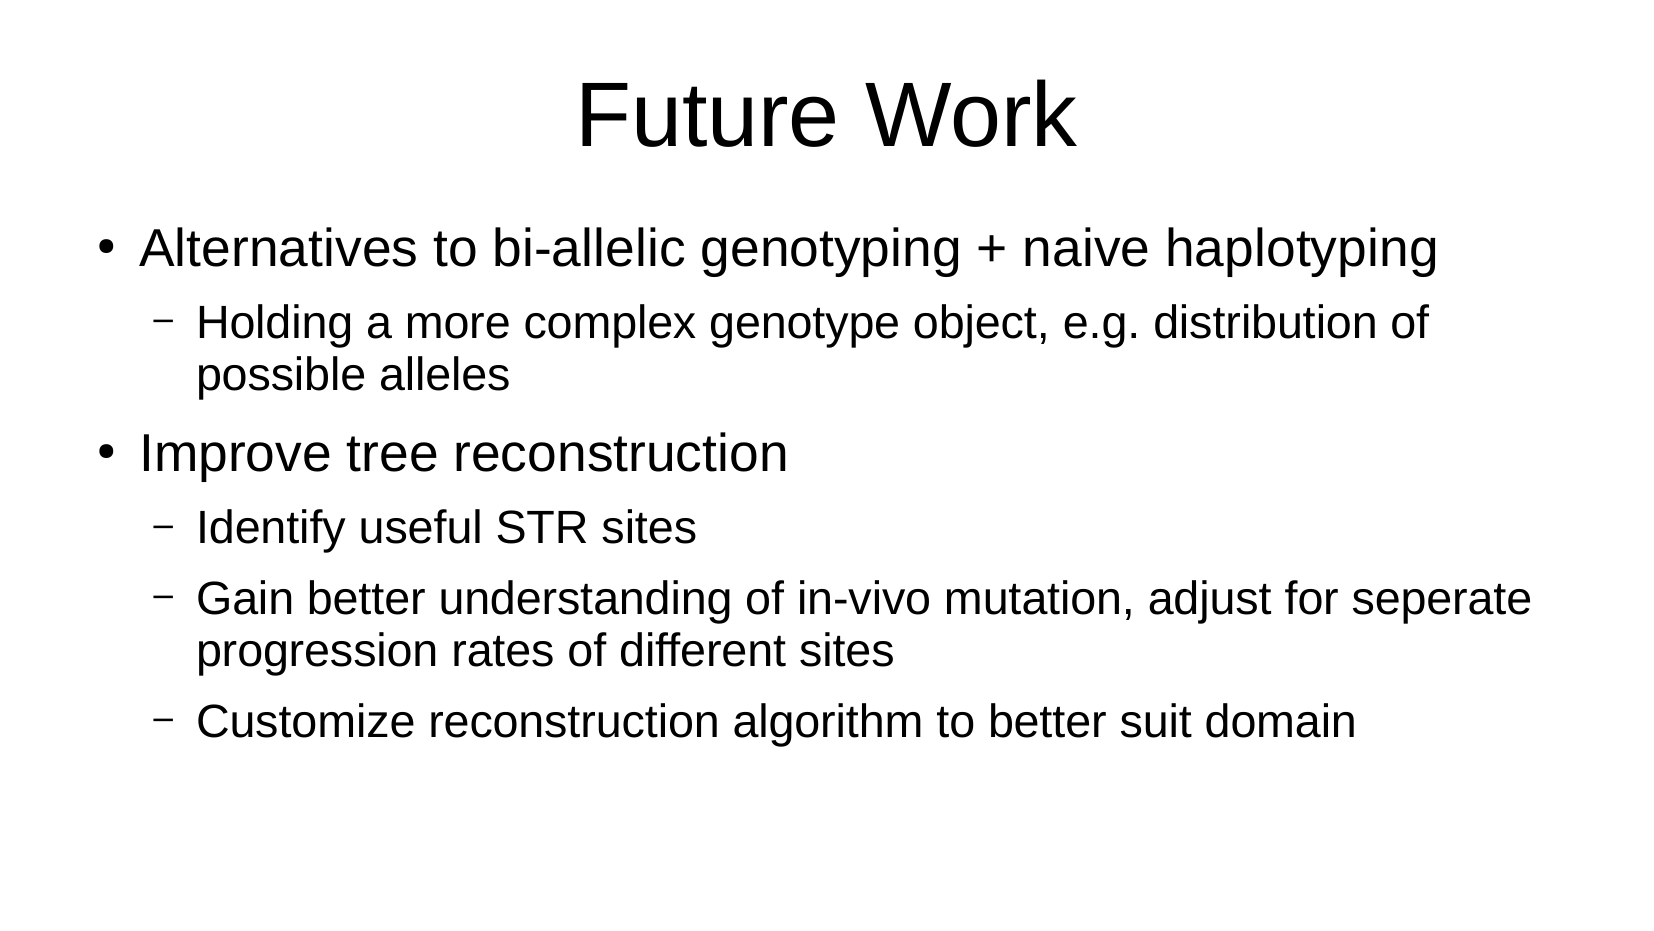

# Future Work
Alternatives to bi-allelic genotyping + naive haplotyping
Holding a more complex genotype object, e.g. distribution of possible alleles
Improve tree reconstruction
Identify useful STR sites
Gain better understanding of in-vivo mutation, adjust for seperate progression rates of different sites
Customize reconstruction algorithm to better suit domain